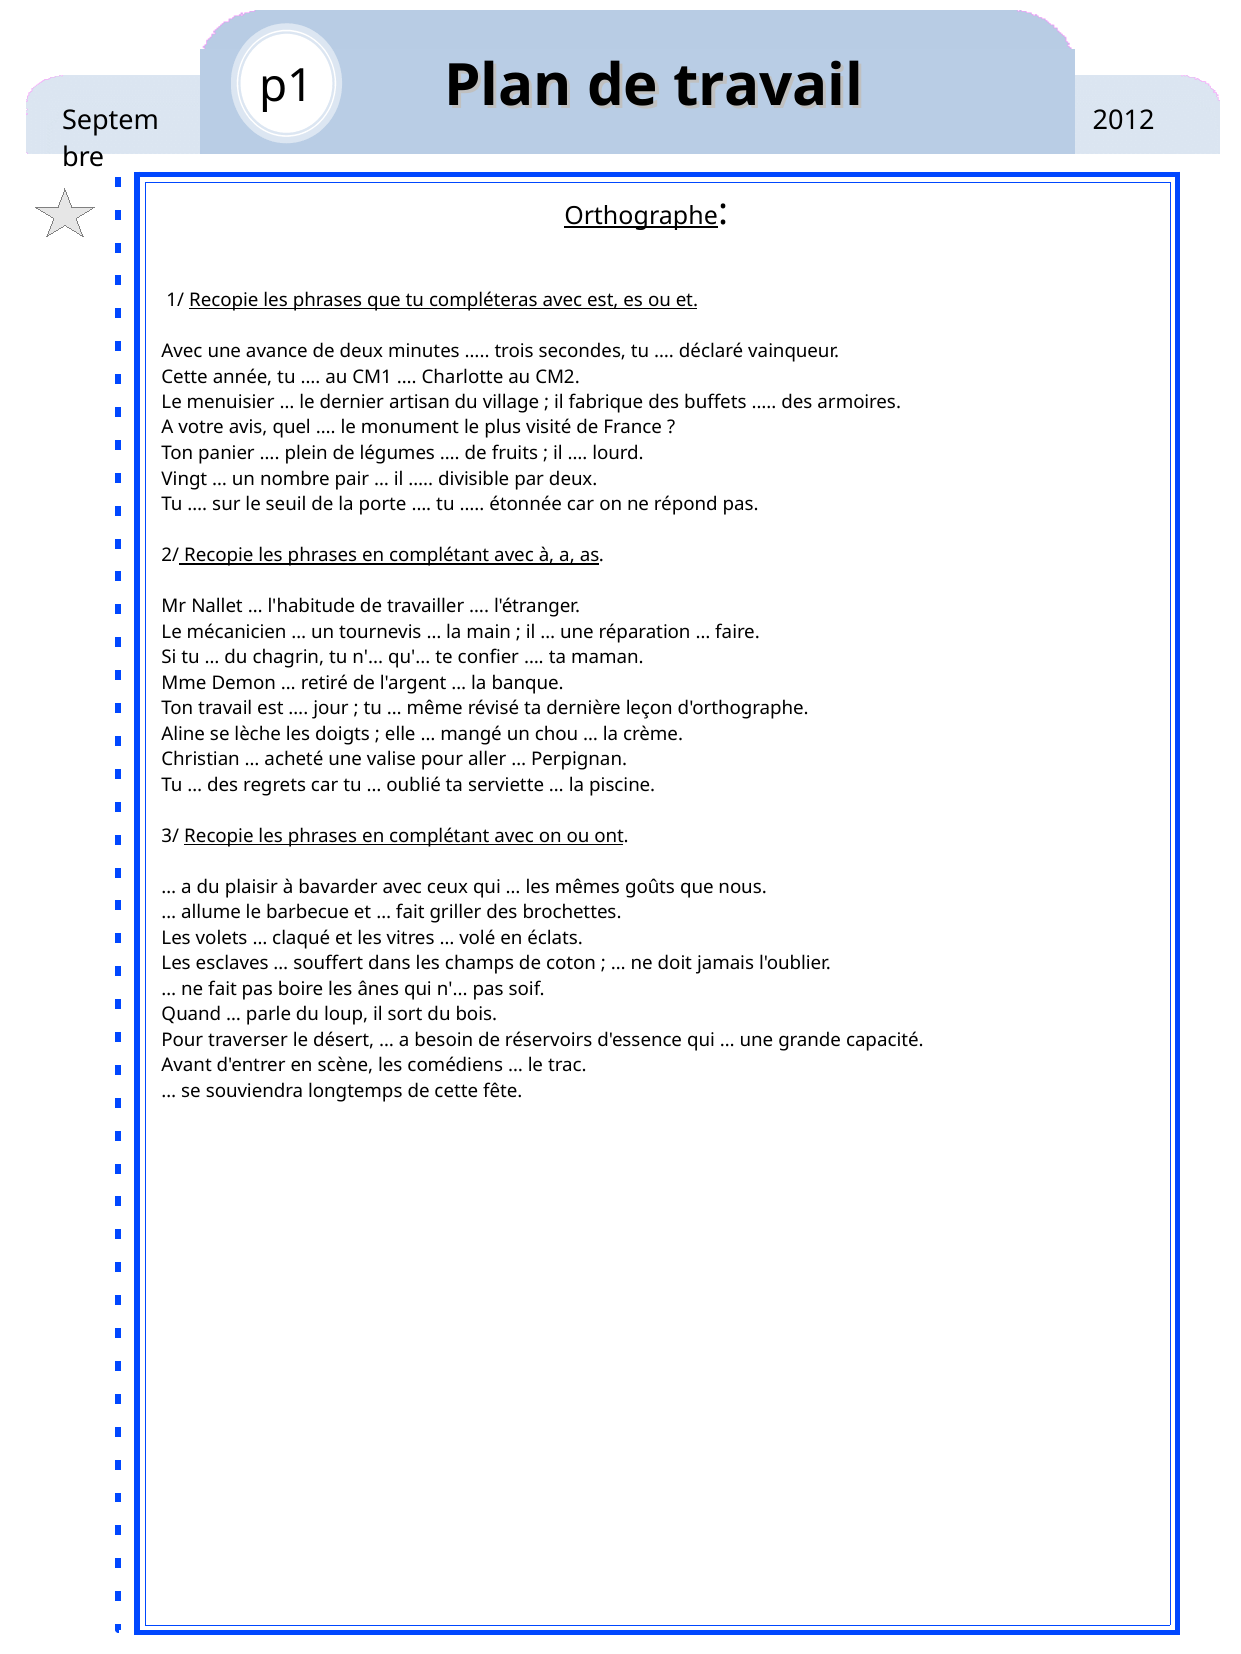

p1
Plan de travail
Septembre
2012
| |
| --- |
Orthographe:
 1/ Recopie les phrases que tu compléteras avec est, es ou et.
Avec une avance de deux minutes ….. trois secondes, tu …. déclaré vainqueur.
Cette année, tu …. au CM1 …. Charlotte au CM2.
Le menuisier … le dernier artisan du village ; il fabrique des buffets ….. des armoires.
A votre avis, quel …. le monument le plus visité de France ?
Ton panier …. plein de légumes …. de fruits ; il …. lourd.
Vingt … un nombre pair … il ….. divisible par deux.
Tu …. sur le seuil de la porte …. tu ….. étonnée car on ne répond pas.
2/ Recopie les phrases en complétant avec à, a, as.
Mr Nallet … l'habitude de travailler …. l'étranger.
Le mécanicien … un tournevis … la main ; il … une réparation … faire.
Si tu … du chagrin, tu n'... qu'... te confier …. ta maman.
Mme Demon … retiré de l'argent … la banque.
Ton travail est …. jour ; tu … même révisé ta dernière leçon d'orthographe.
Aline se lèche les doigts ; elle … mangé un chou … la crème.
Christian … acheté une valise pour aller … Perpignan.
Tu … des regrets car tu … oublié ta serviette … la piscine.
3/ Recopie les phrases en complétant avec on ou ont.
… a du plaisir à bavarder avec ceux qui … les mêmes goûts que nous.
… allume le barbecue et … fait griller des brochettes.
Les volets … claqué et les vitres … volé en éclats.
Les esclaves … souffert dans les champs de coton ; … ne doit jamais l'oublier.
… ne fait pas boire les ânes qui n'... pas soif.
Quand … parle du loup, il sort du bois.
Pour traverser le désert, … a besoin de réservoirs d'essence qui … une grande capacité.
Avant d'entrer en scène, les comédiens … le trac.
… se souviendra longtemps de cette fête.